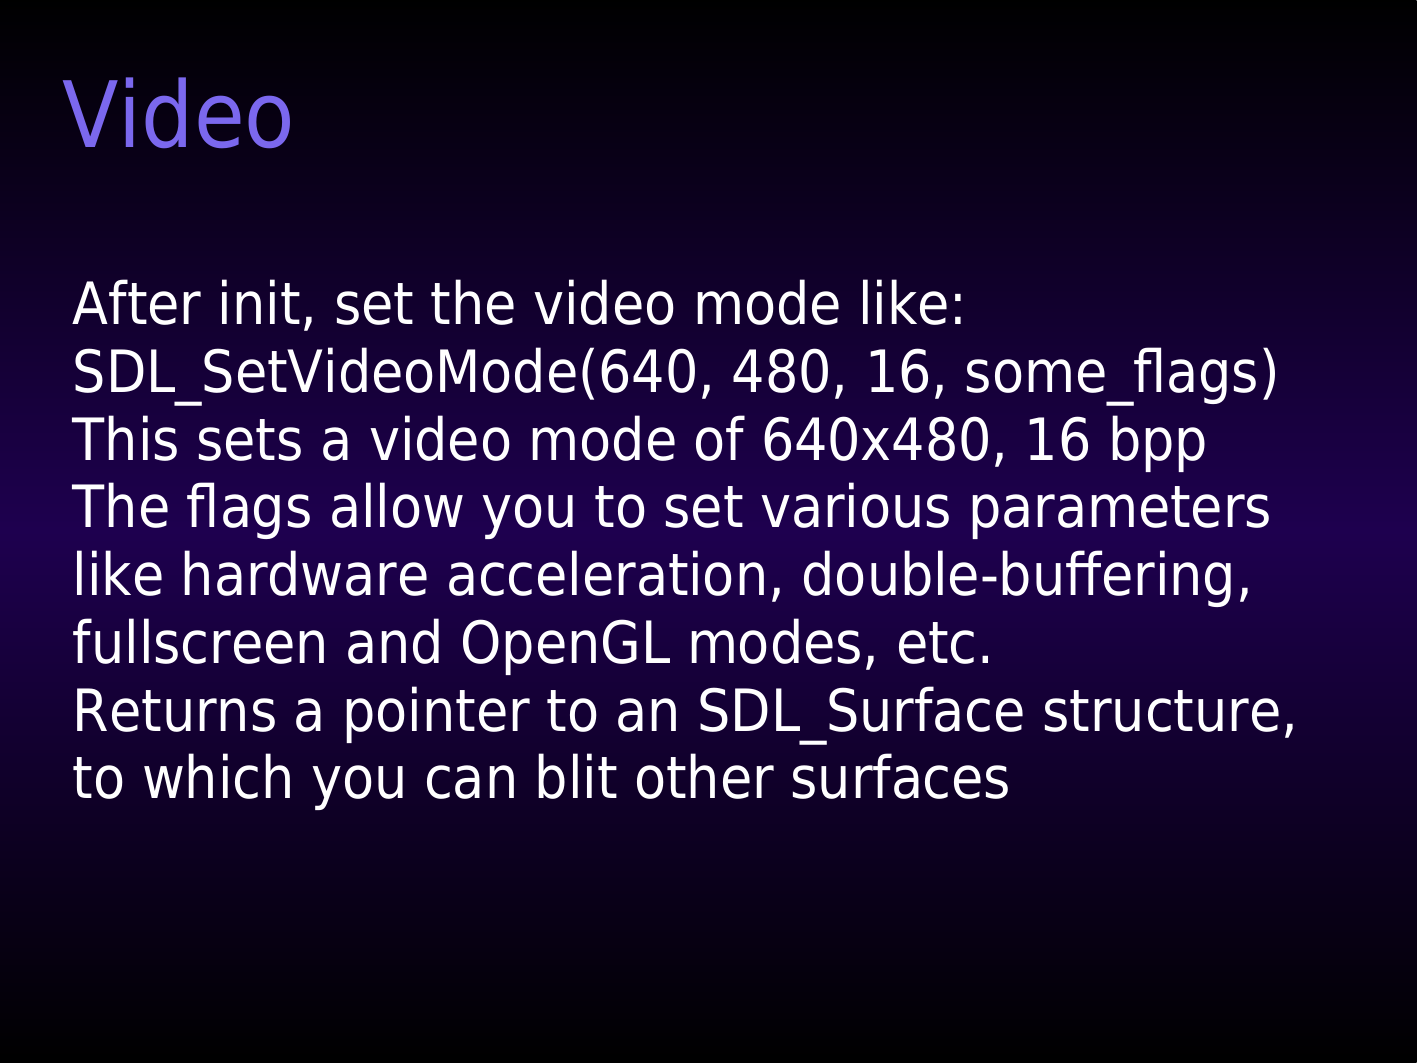

Video
After init, set the video mode like:
SDL_SetVideoMode(640, 480, 16, some_flags)
This sets a video mode of 640x480, 16 bpp
The flags allow you to set various parameters like hardware acceleration, double-buffering, fullscreen and OpenGL modes, etc.
Returns a pointer to an SDL_Surface structure, to which you can blit other surfaces